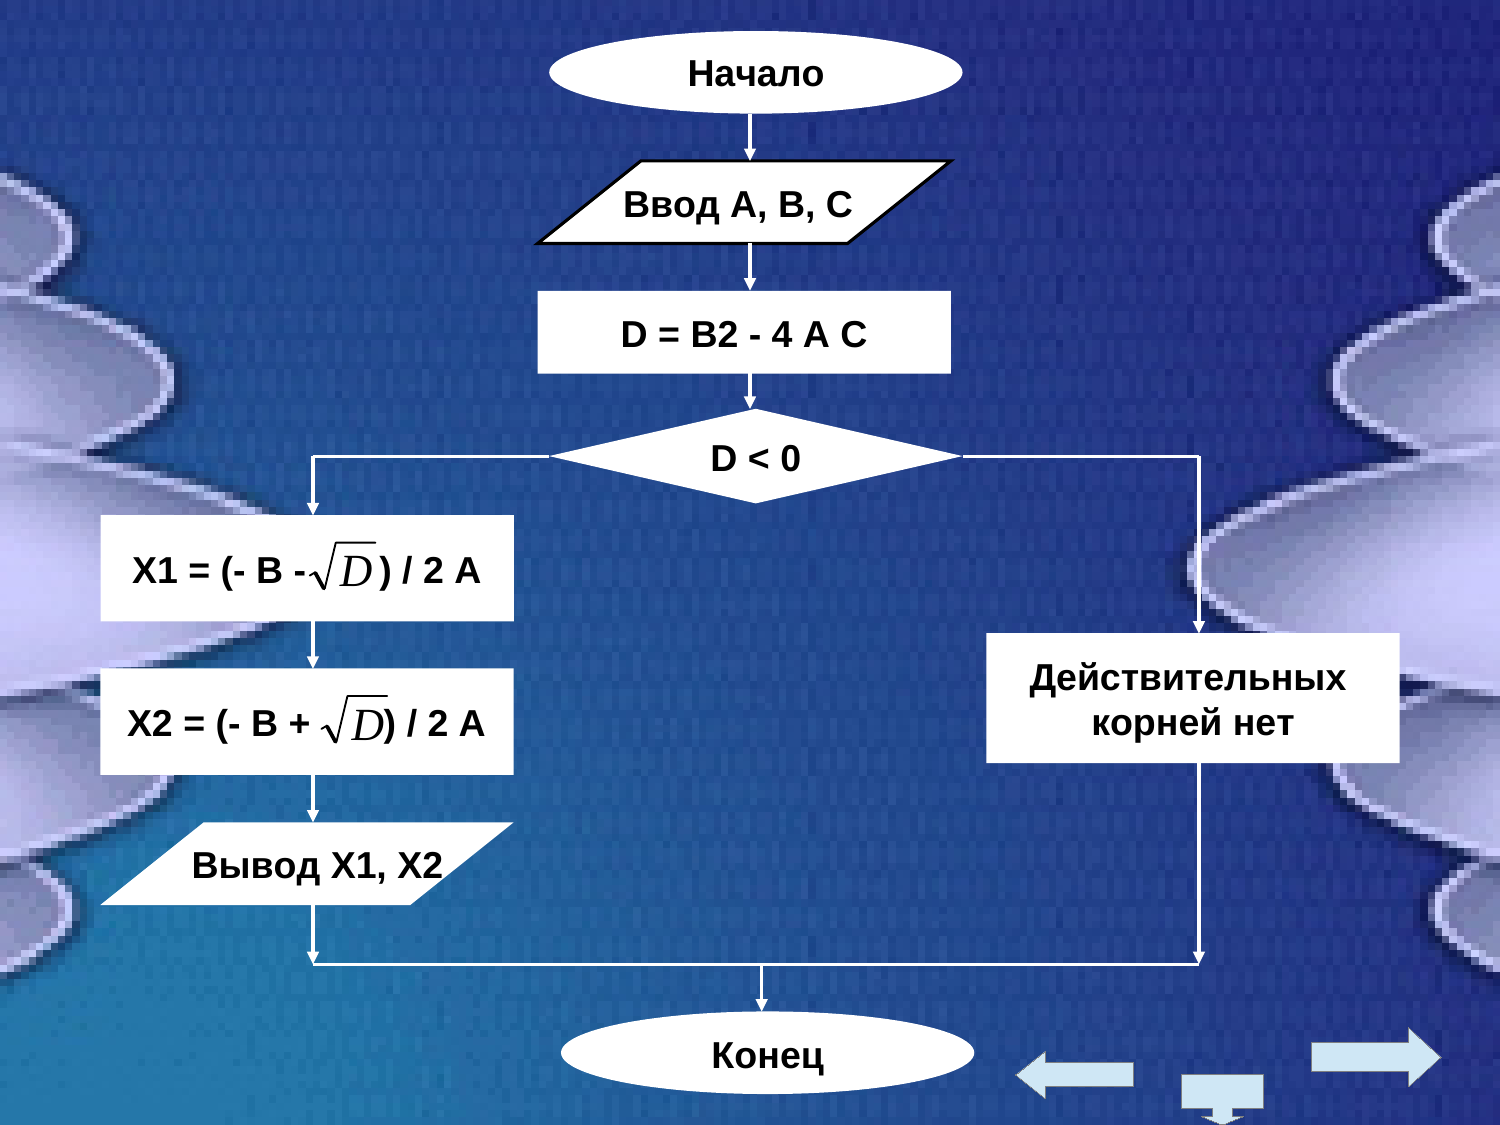

Начало
Ввод A, B, C
D = B2 - 4 A C
D < 0
X1 = (- B - ) / 2 A
Действительных
корней нет
X2 = (- B + ) / 2 A
Вывод X1, X2
Конец